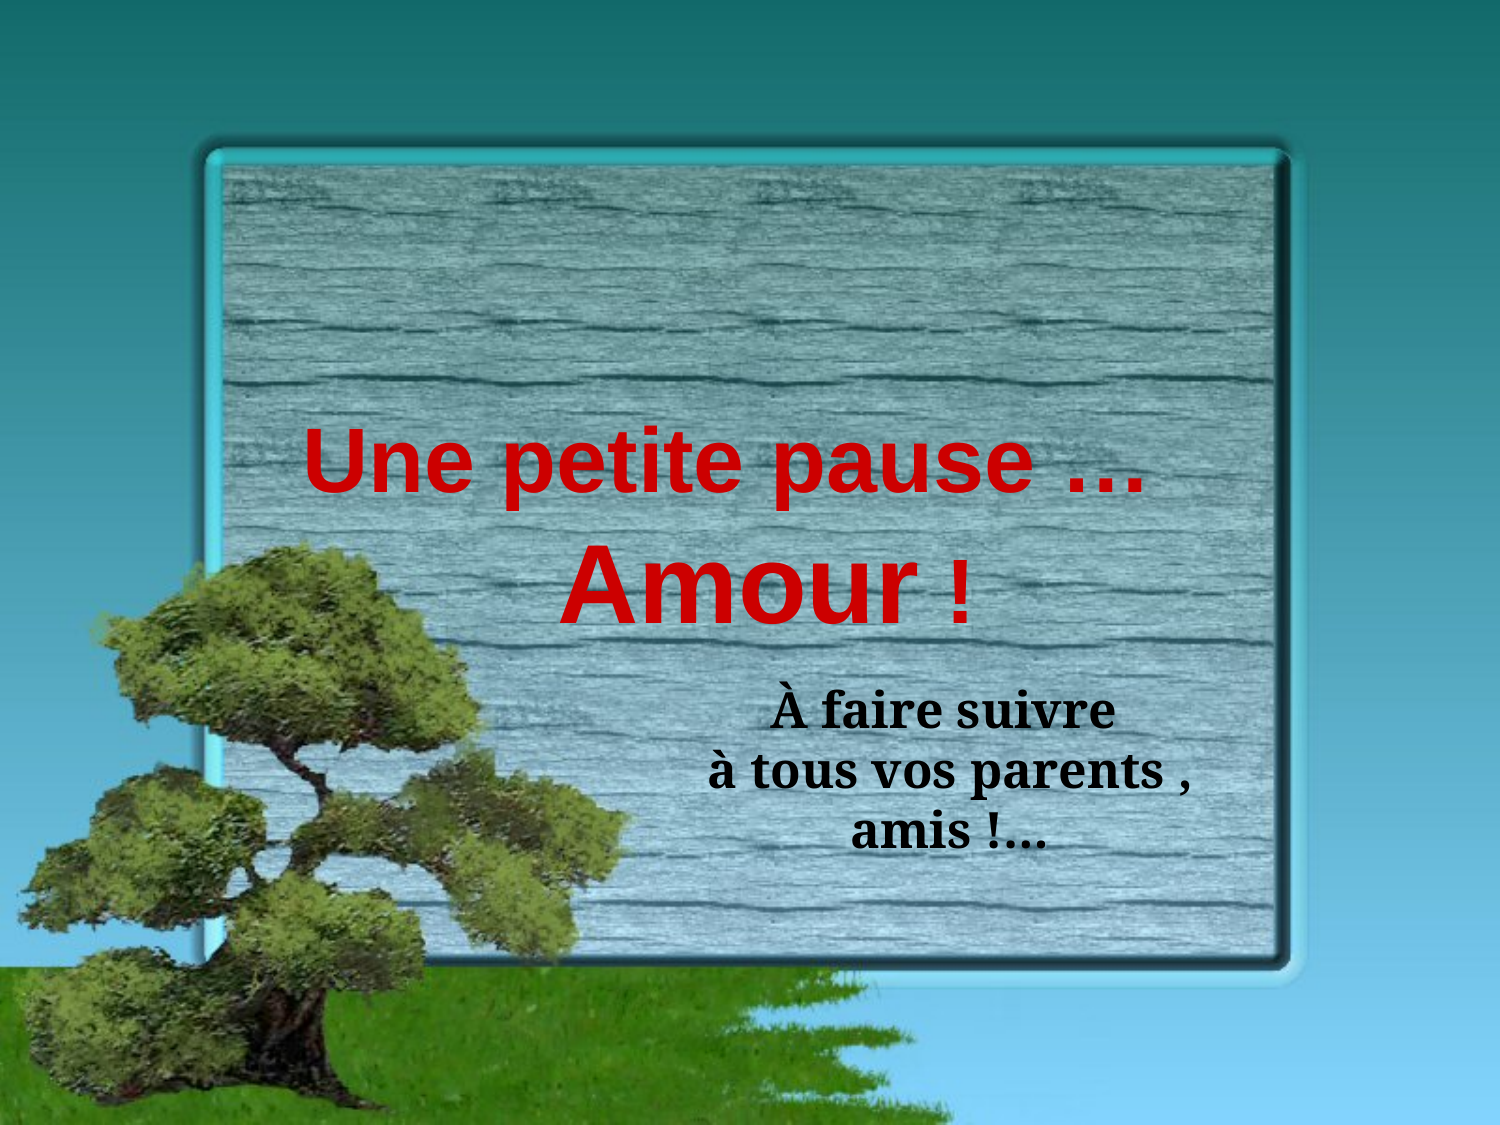

Une petite pause …
 Amour !
À faire suivre
 à tous vos parents ,
 amis !…